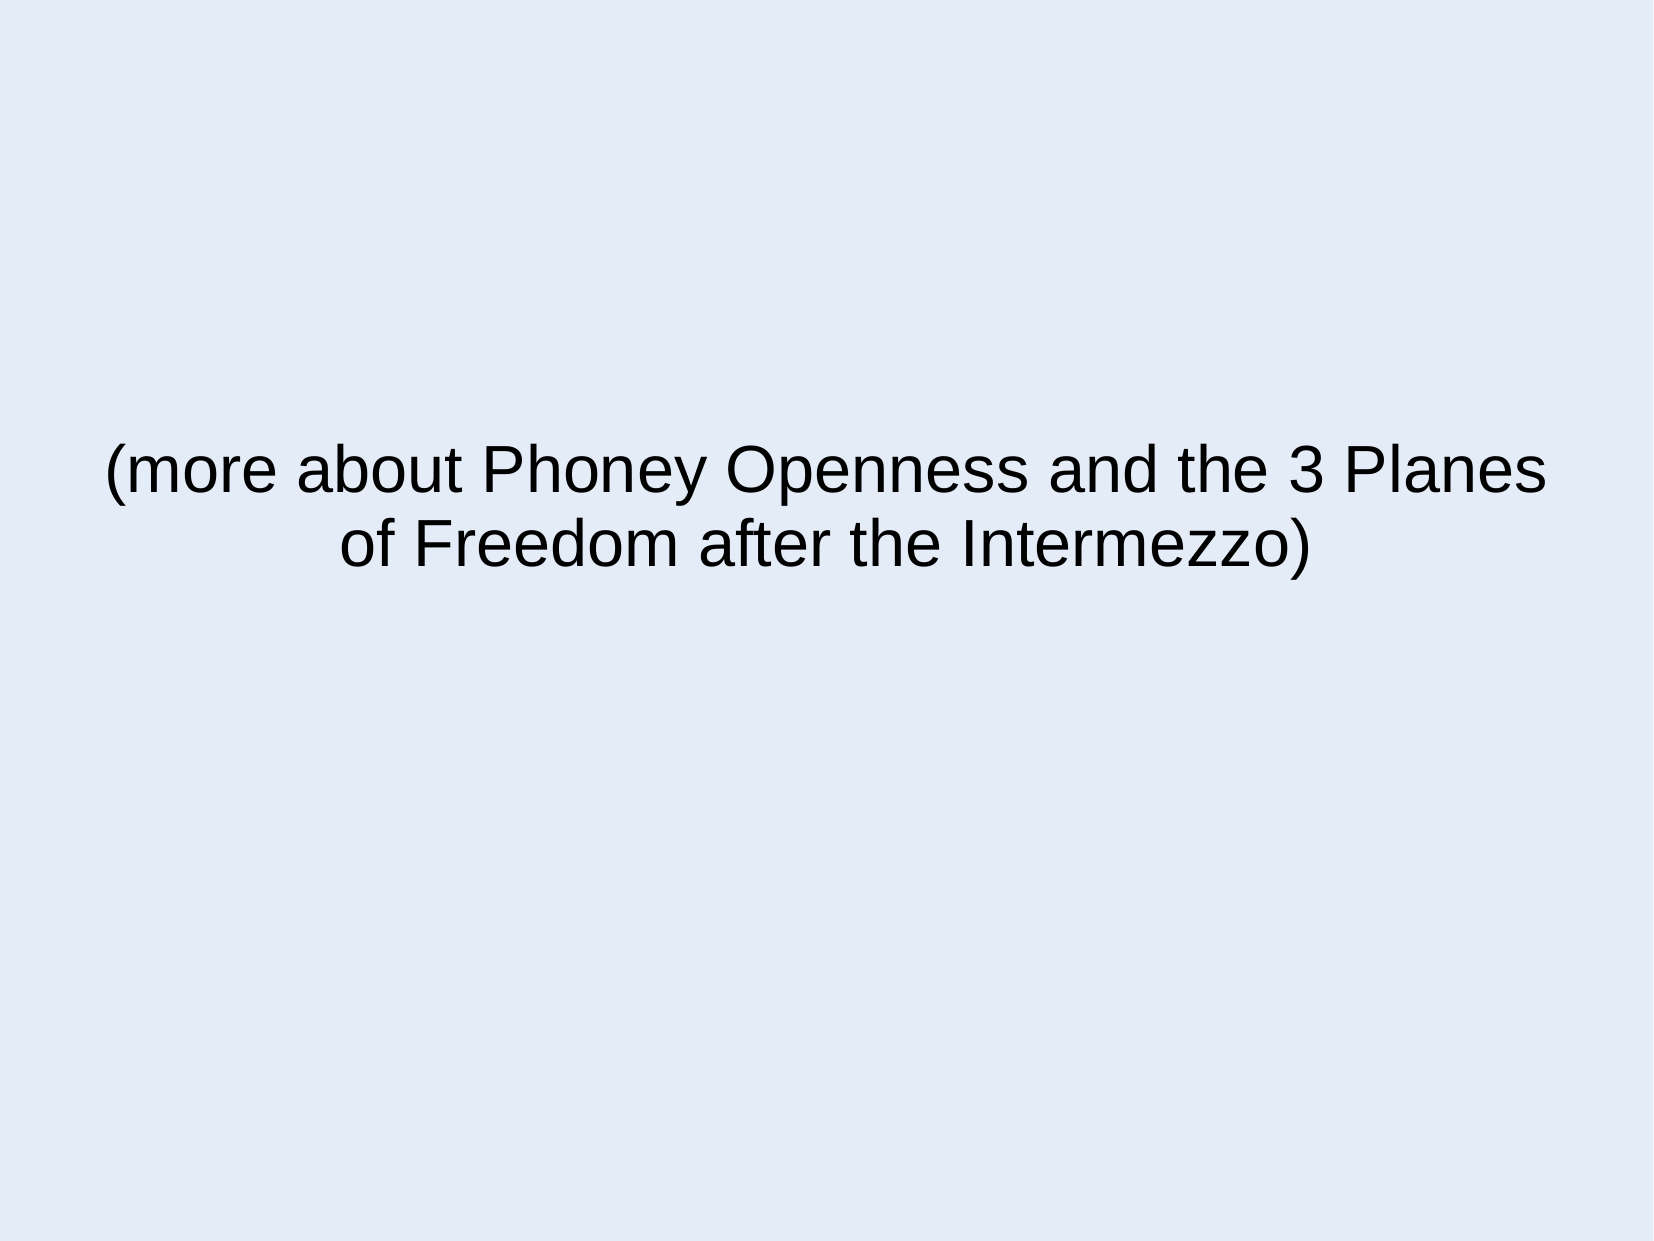

# (more about Phoney Openness and the 3 Planes of Freedom after the Intermezzo)